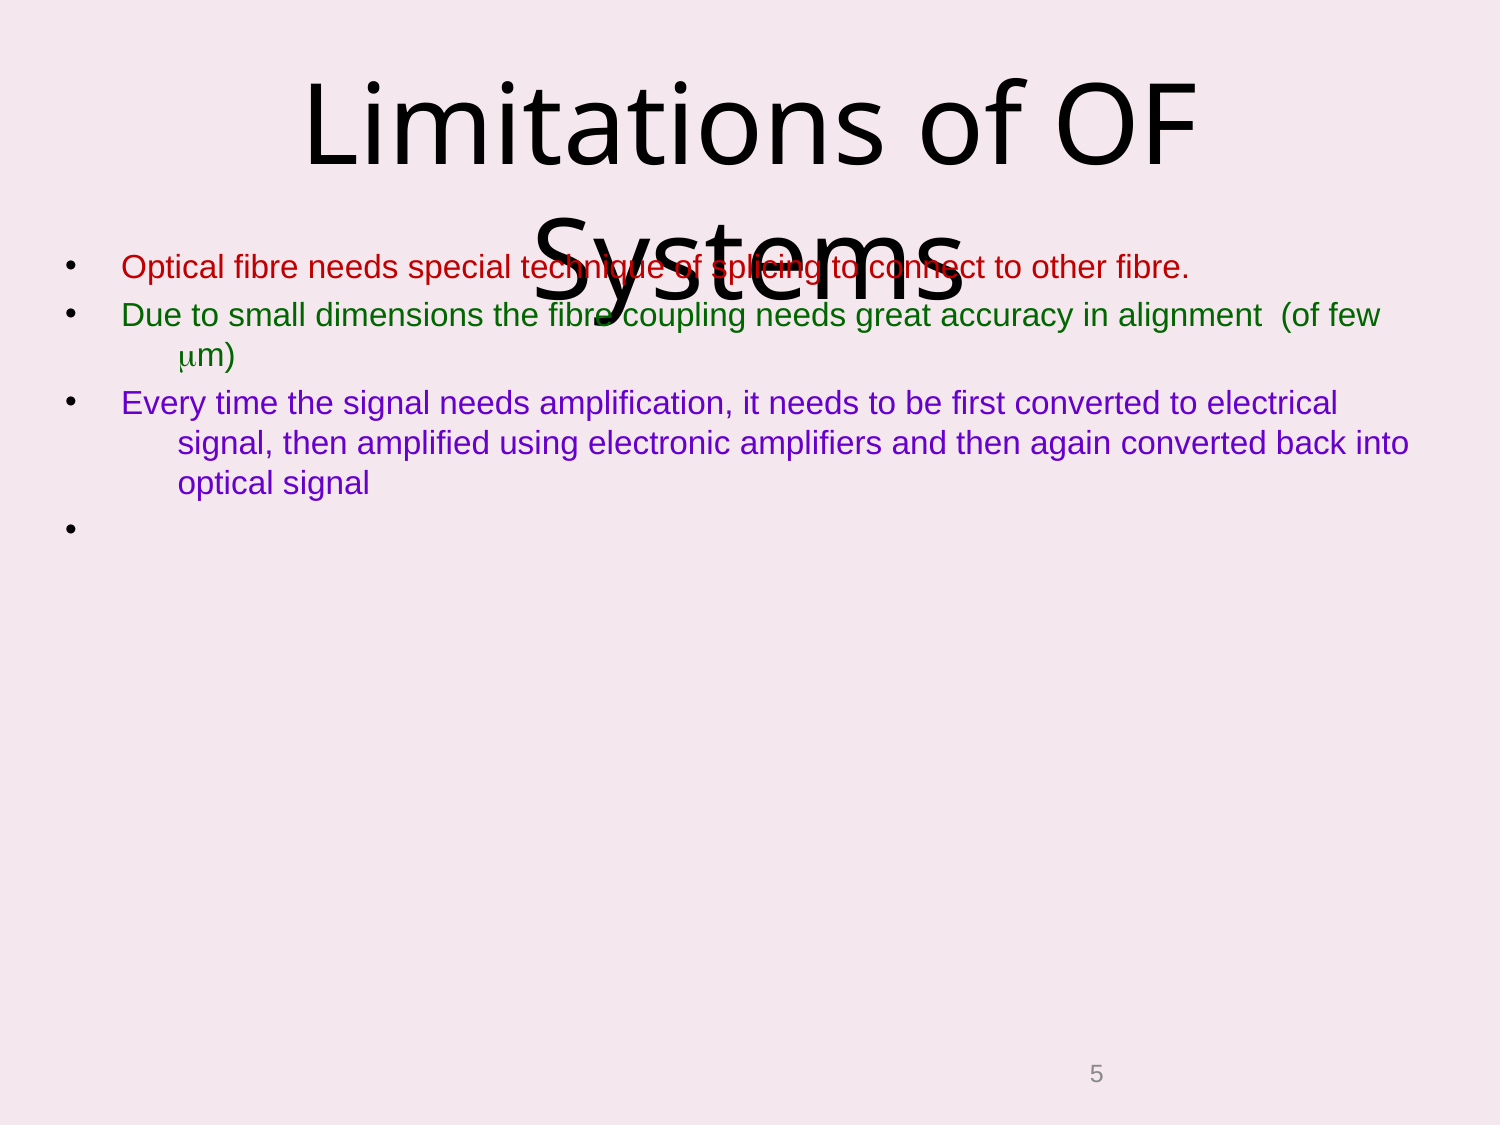

# Limitations of OF Systems
Optical fibre needs special technique of splicing to connect to other fibre.
Due to small dimensions the fibre coupling needs great accuracy in alignment (of few m)
Every time the signal needs amplification, it needs to be first converted to electrical signal, then amplified using electronic amplifiers and then again converted back into optical signal
5